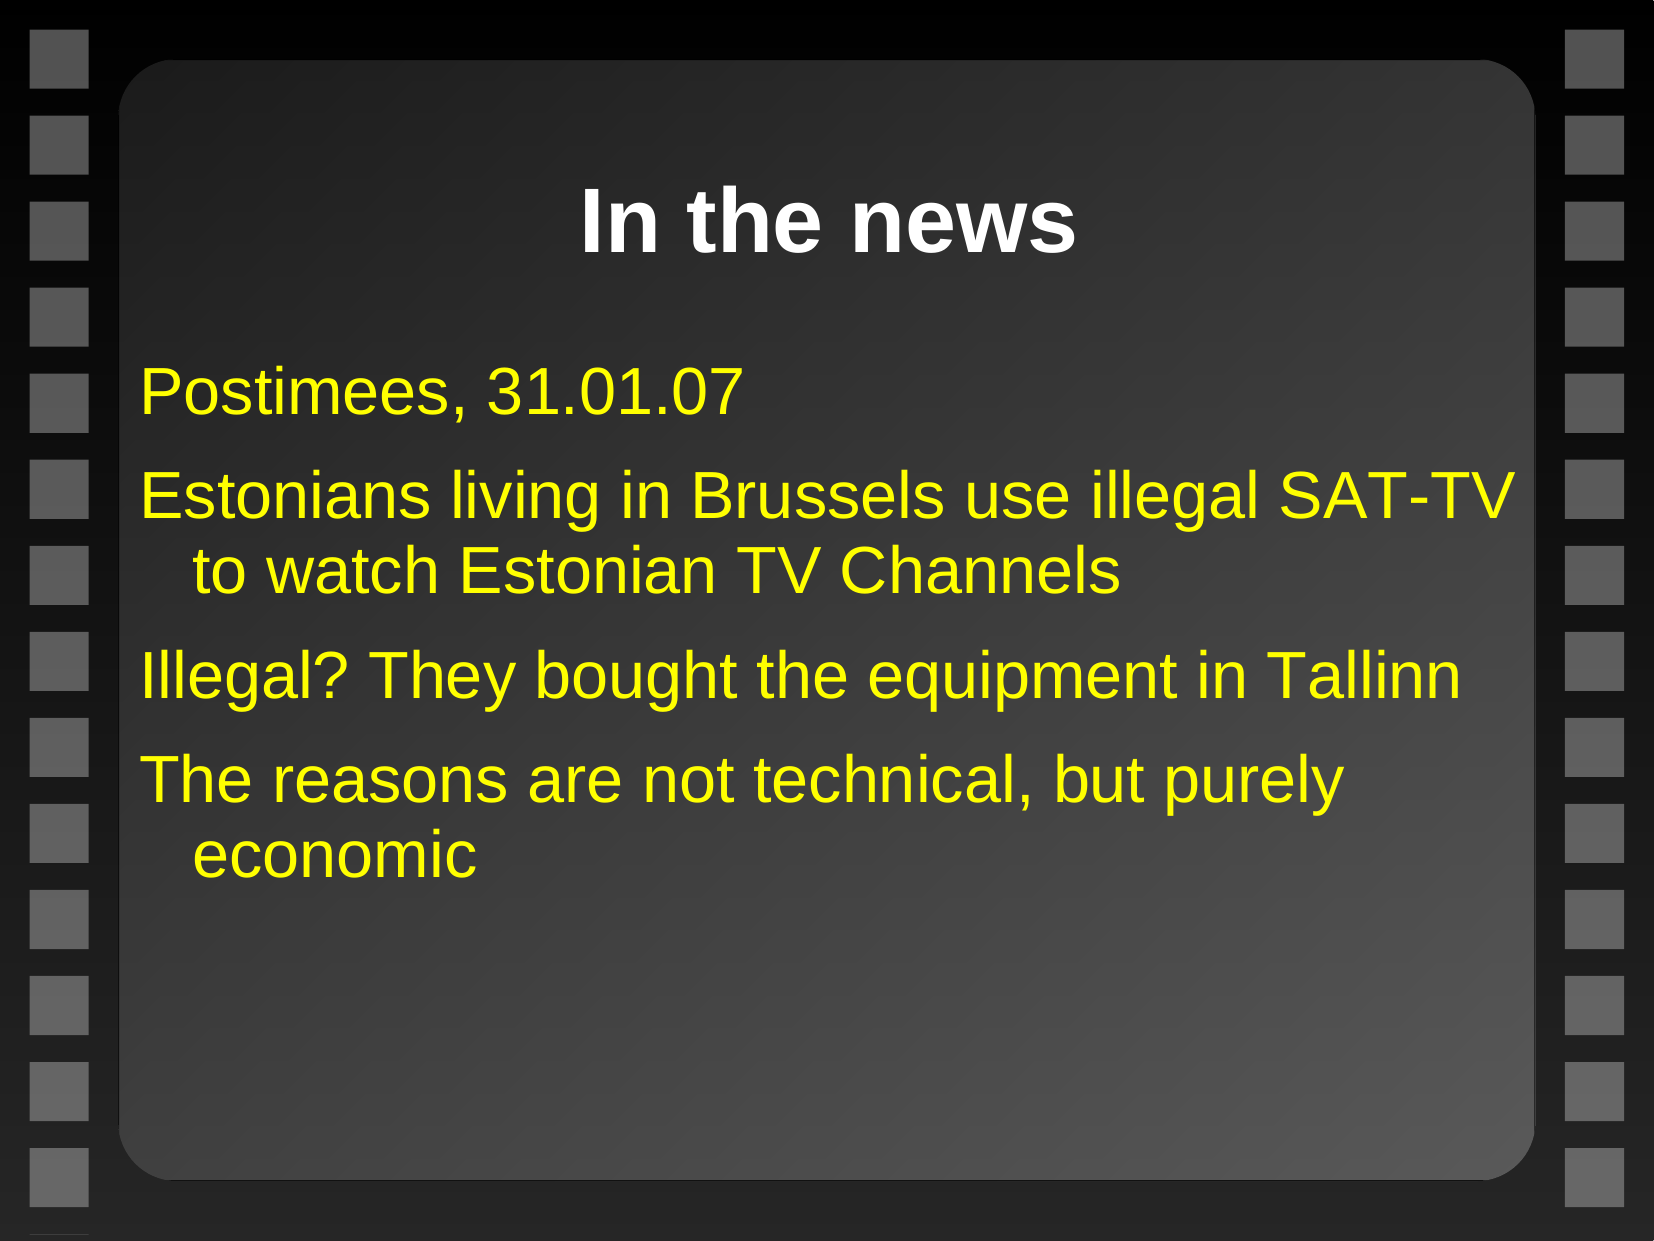

# In the news
Postimees, 31.01.07
Estonians living in Brussels use illegal SAT-TV to watch Estonian TV Channels
Illegal? They bought the equipment in Tallinn
The reasons are not technical, but purely economic